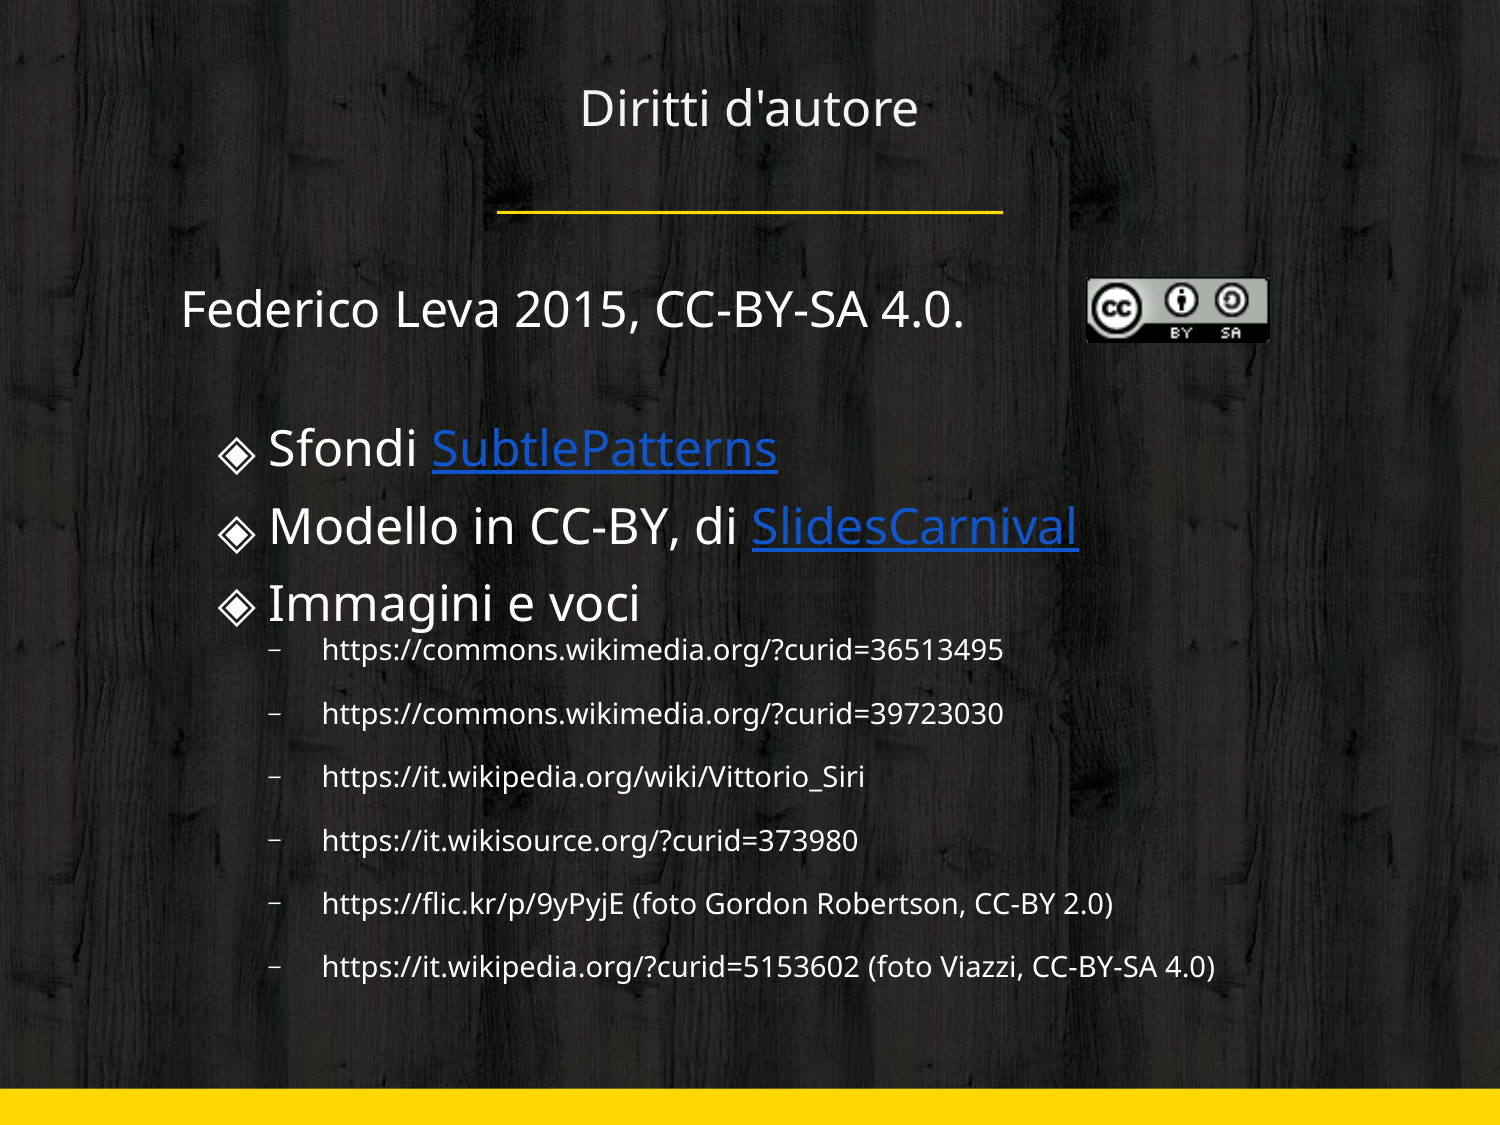

# Diritti d'autore
Federico Leva 2015, CC-BY-SA 4.0.
 Sfondi SubtlePatterns
 Modello in CC-BY, di SlidesCarnival
 Immagini e voci
https://commons.wikimedia.org/?curid=36513495
https://commons.wikimedia.org/?curid=39723030
https://it.wikipedia.org/wiki/Vittorio_Siri
https://it.wikisource.org/?curid=373980
https://flic.kr/p/9yPyjE (foto Gordon Robertson, CC-BY 2.0)
https://it.wikipedia.org/?curid=5153602 (foto Viazzi, CC-BY-SA 4.0)